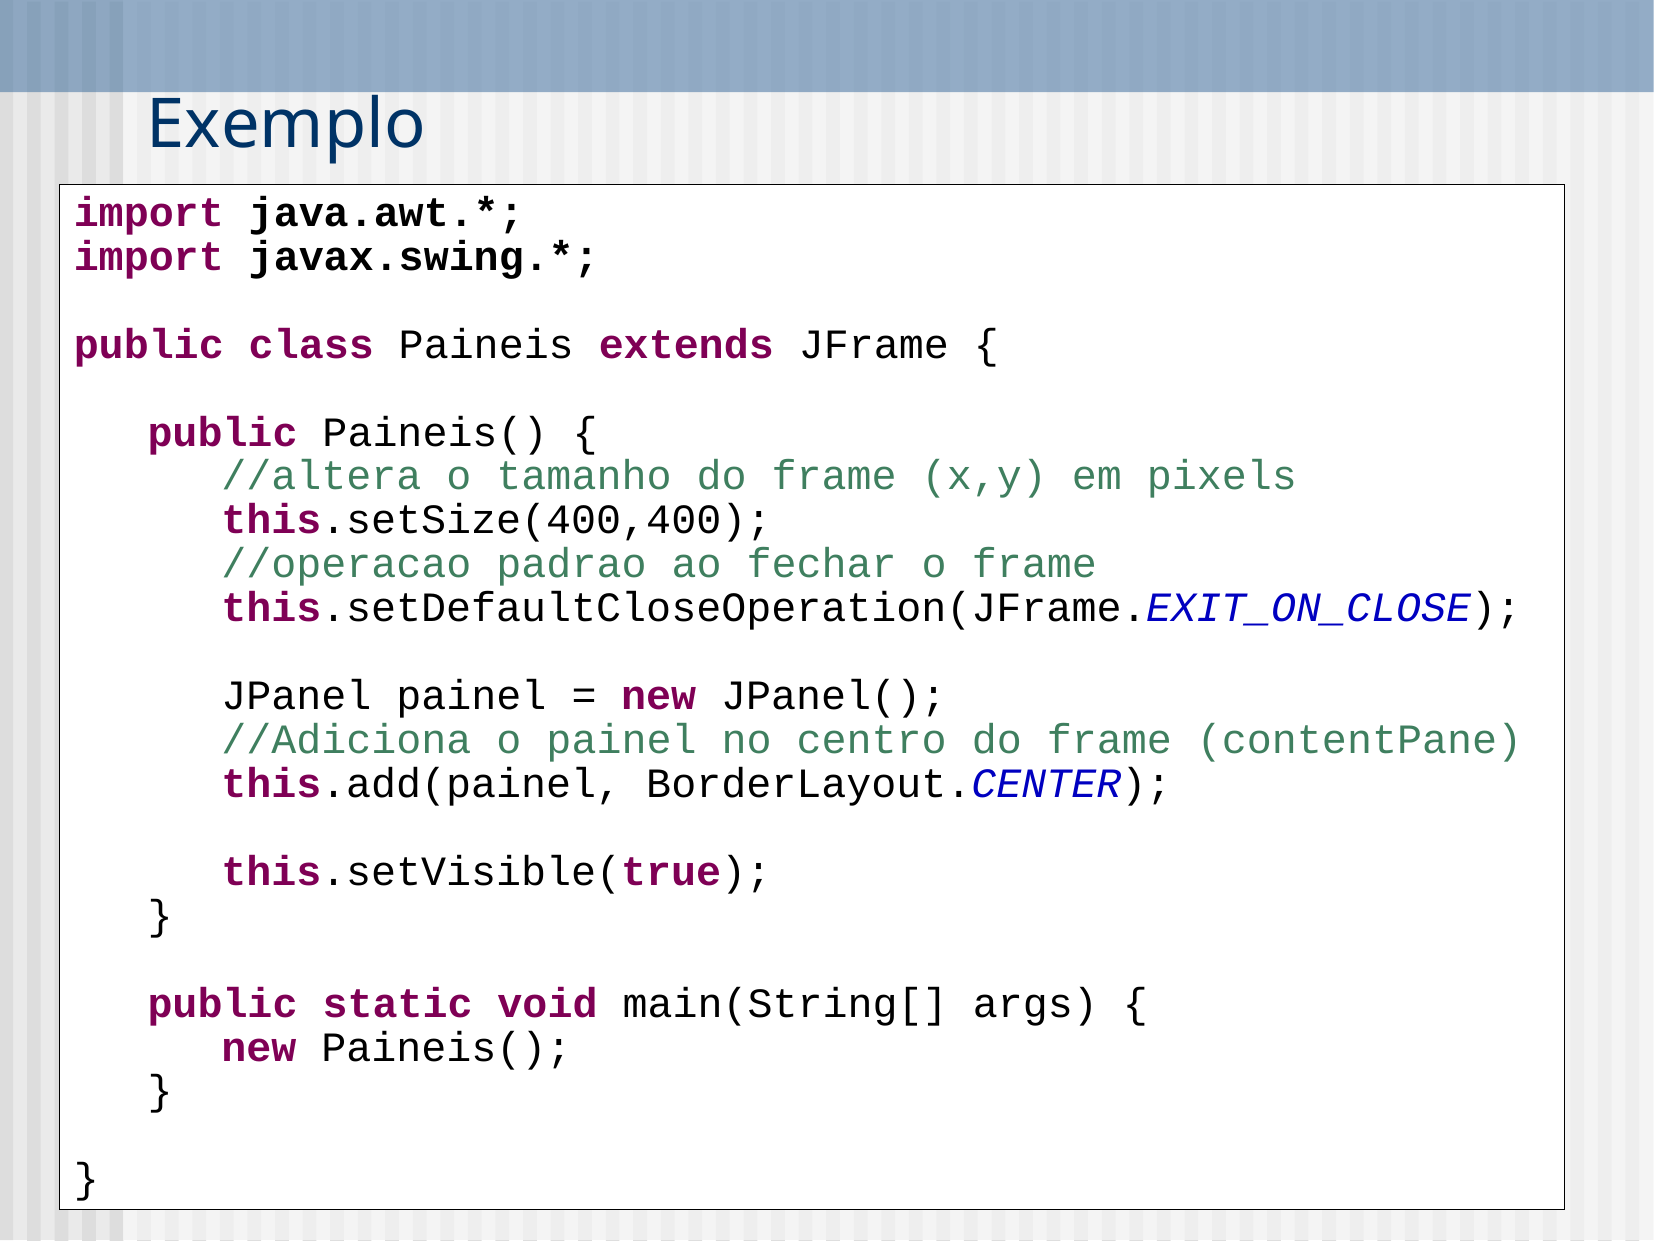

# Exemplo
import java.awt.*;
import javax.swing.*;
public class Paineis extends JFrame {
	public Paineis() {
		//altera o tamanho do frame (x,y) em pixels
		this.setSize(400,400);
 		//operacao padrao ao fechar o frame
		this.setDefaultCloseOperation(JFrame.EXIT_ON_CLOSE);
		JPanel painel = new JPanel();
 		//Adiciona o painel no centro do frame (contentPane)
		this.add(painel, BorderLayout.CENTER);
		this.setVisible(true);
	}
	public static void main(String[] args) {
		new Paineis();
	}
}